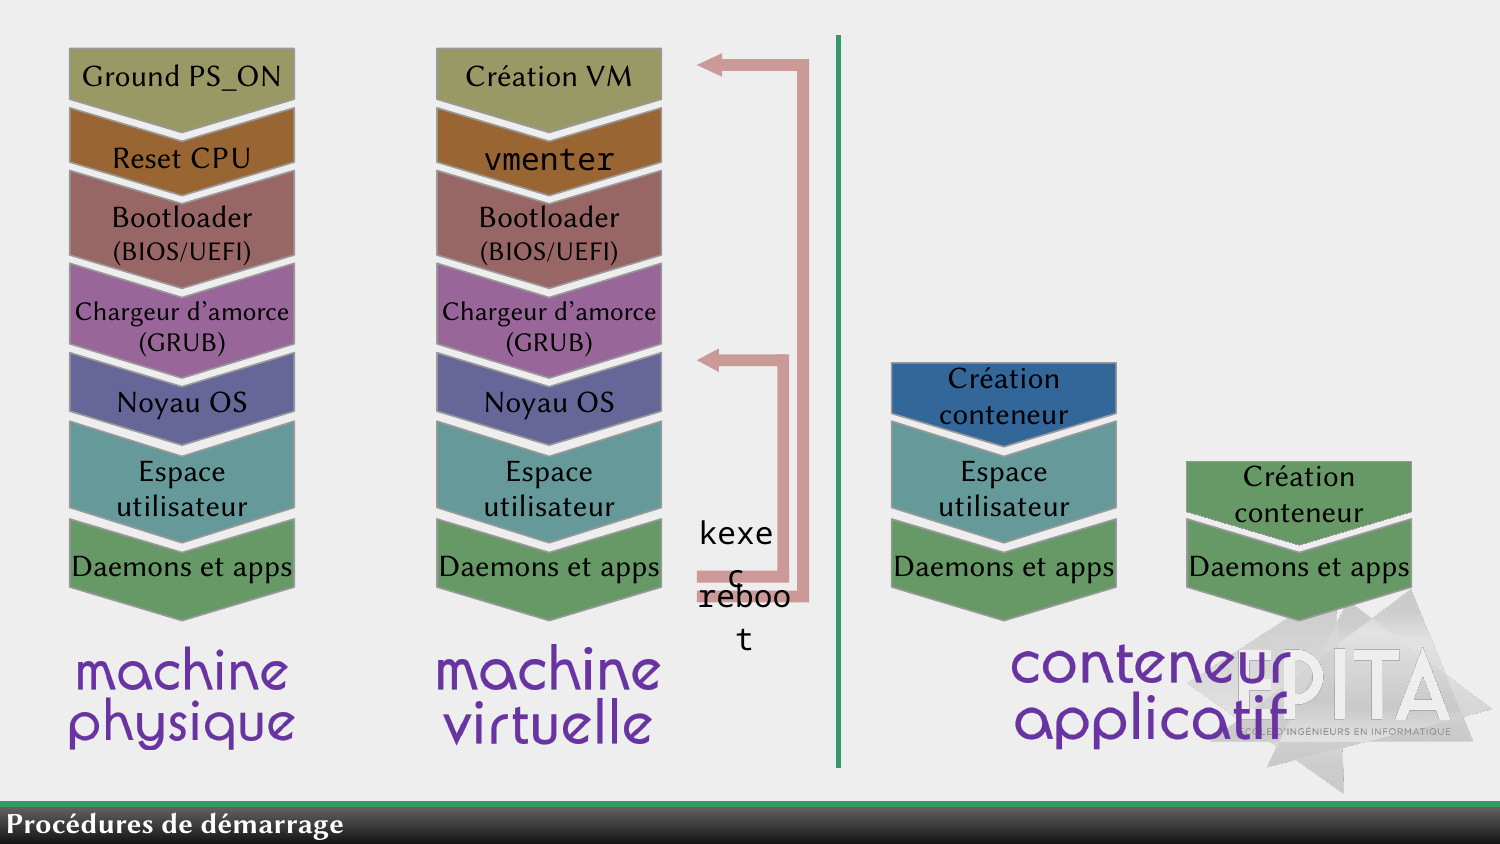

Ground PS_ON
Création VM
Reset CPU
vmenter
Bootloader
(BIOS/UEFI)
Bootloader
(BIOS/UEFI)
Chargeur d’amorce
(GRUB)
Chargeur d’amorce
(GRUB)
Création conteneur
Noyau OS
Noyau OS
Espace utilisateur
Espace utilisateur
Espace utilisateur
Création conteneur
kexec
Daemons et apps
Daemons et apps
Daemons et apps
Daemons et apps
reboot
# Procédures de démarrage